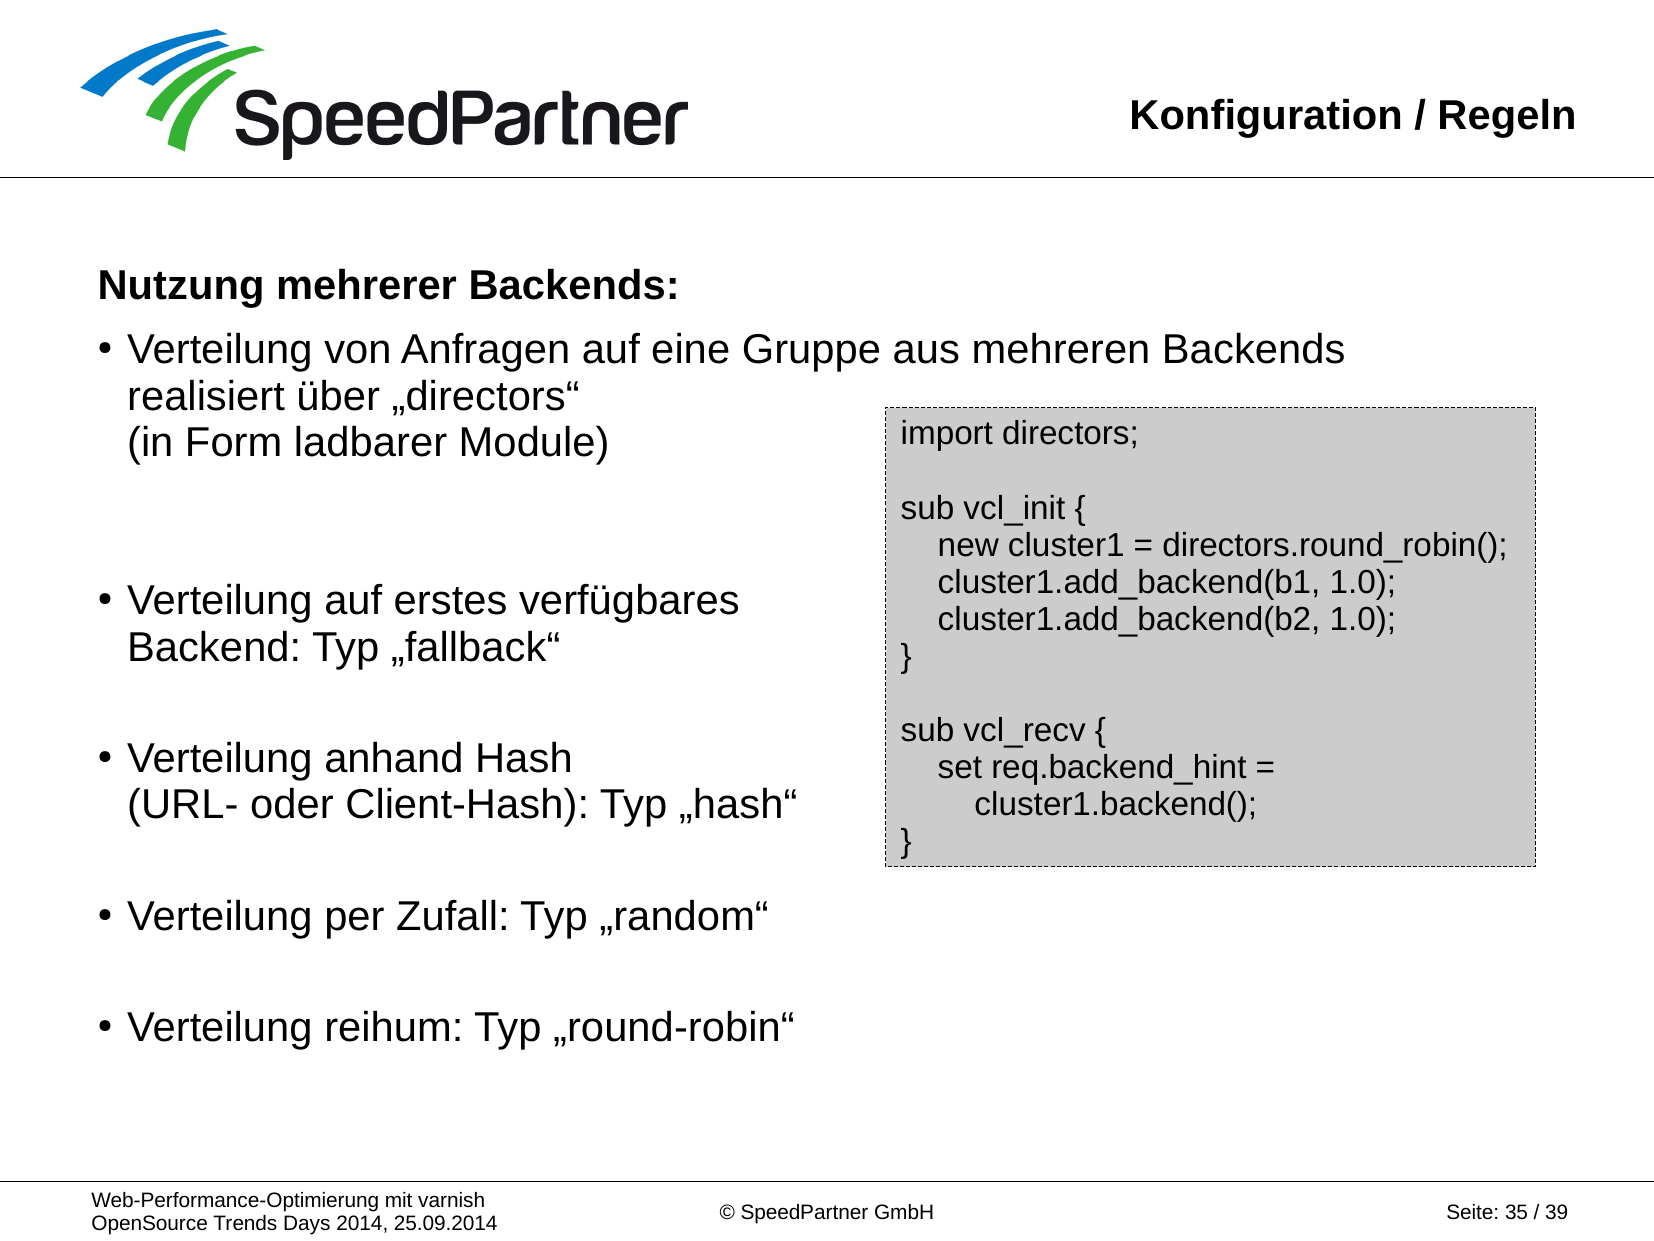

# Konfiguration / Regeln
Nutzung mehrerer Backends:
Verteilung von Anfragen auf eine Gruppe aus mehreren Backends
realisiert über „directors“
(in Form ladbarer Module)
Verteilung auf erstes verfügbares
Backend: Typ „fallback“
Verteilung anhand Hash
(URL- oder Client-Hash): Typ „hash“
Verteilung per Zufall: Typ „random“
Verteilung reihum: Typ „round-robin“
import directors;
sub vcl_init {
 new cluster1 = directors.round_robin();
 cluster1.add_backend(b1, 1.0);
 cluster1.add_backend(b2, 1.0);
}
sub vcl_recv {
 set req.backend_hint =
 cluster1.backend();
}